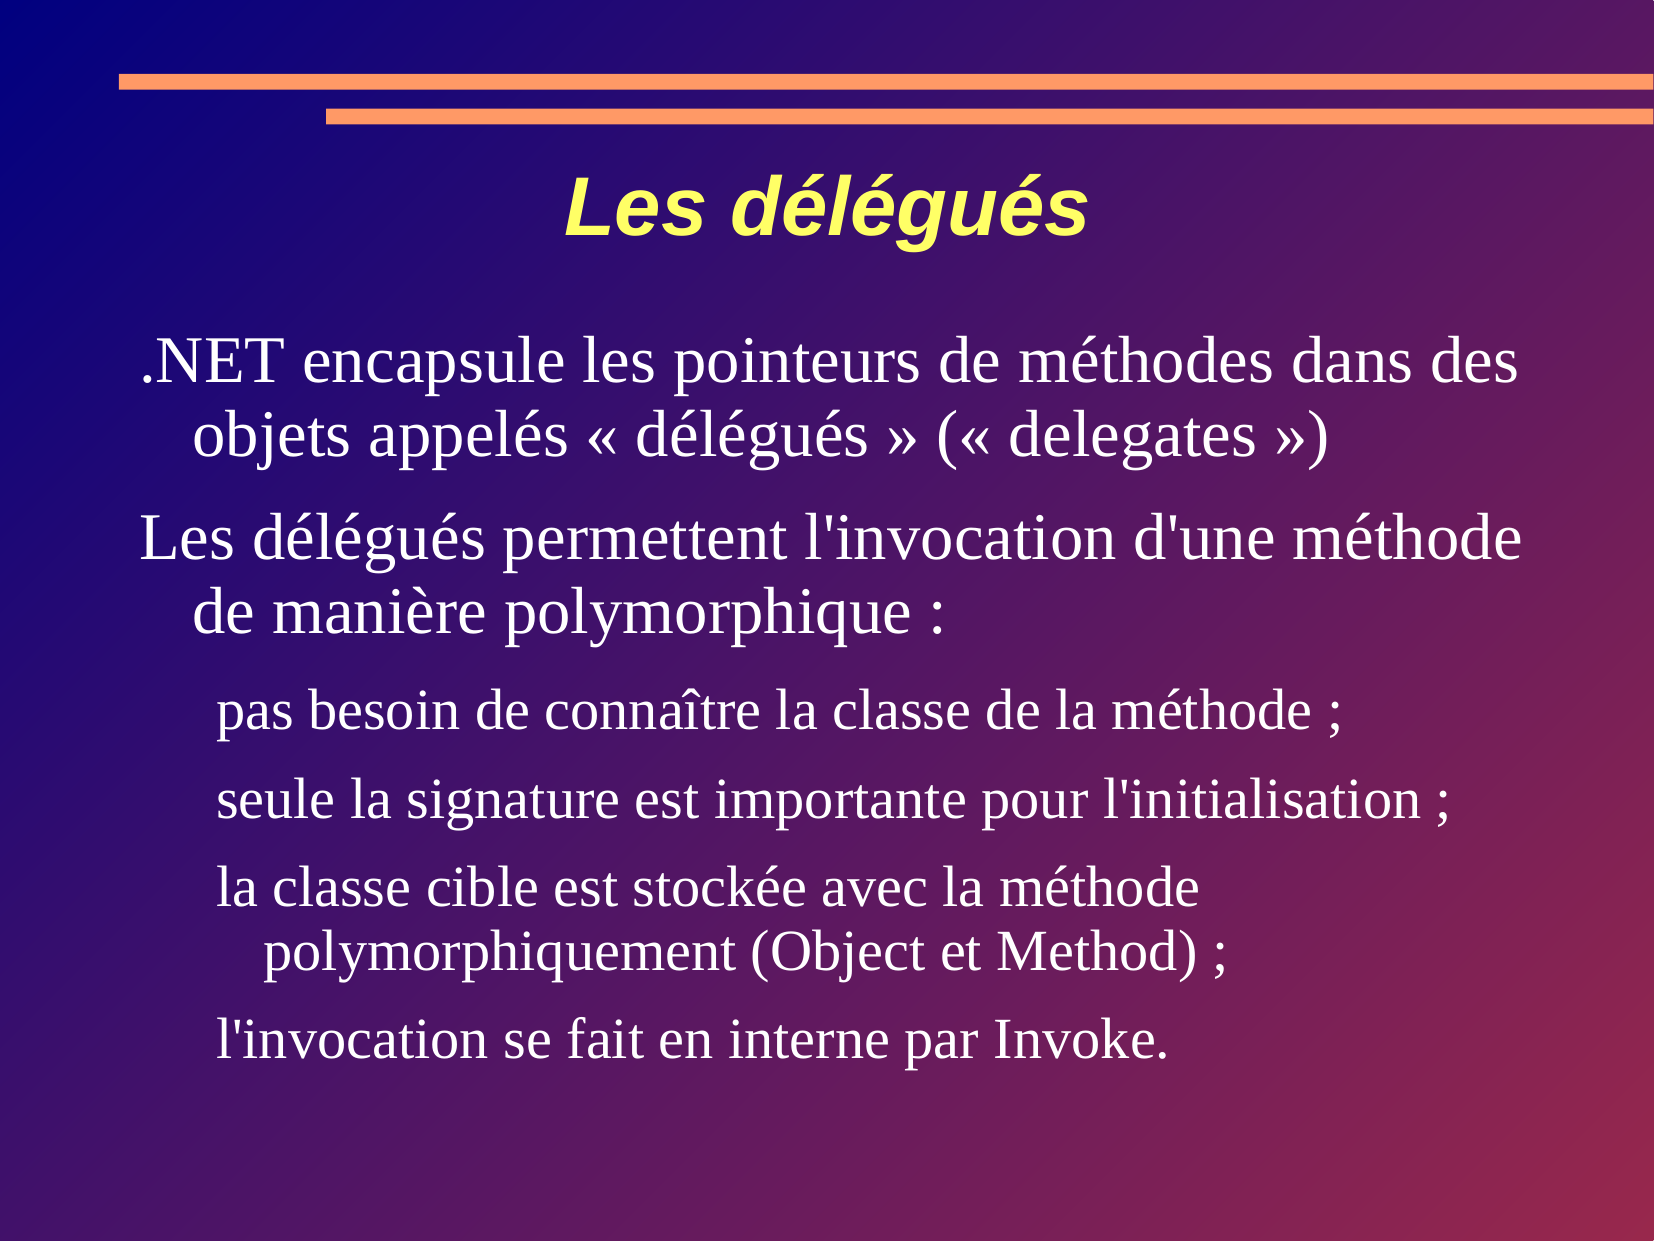

# Les délégués
.NET encapsule les pointeurs de méthodes dans des objets appelés « délégués » (« delegates »)
Les délégués permettent l'invocation d'une méthode de manière polymorphique :
pas besoin de connaître la classe de la méthode ;
seule la signature est importante pour l'initialisation ;
la classe cible est stockée avec la méthode polymorphiquement (Object et Method) ;
l'invocation se fait en interne par Invoke.